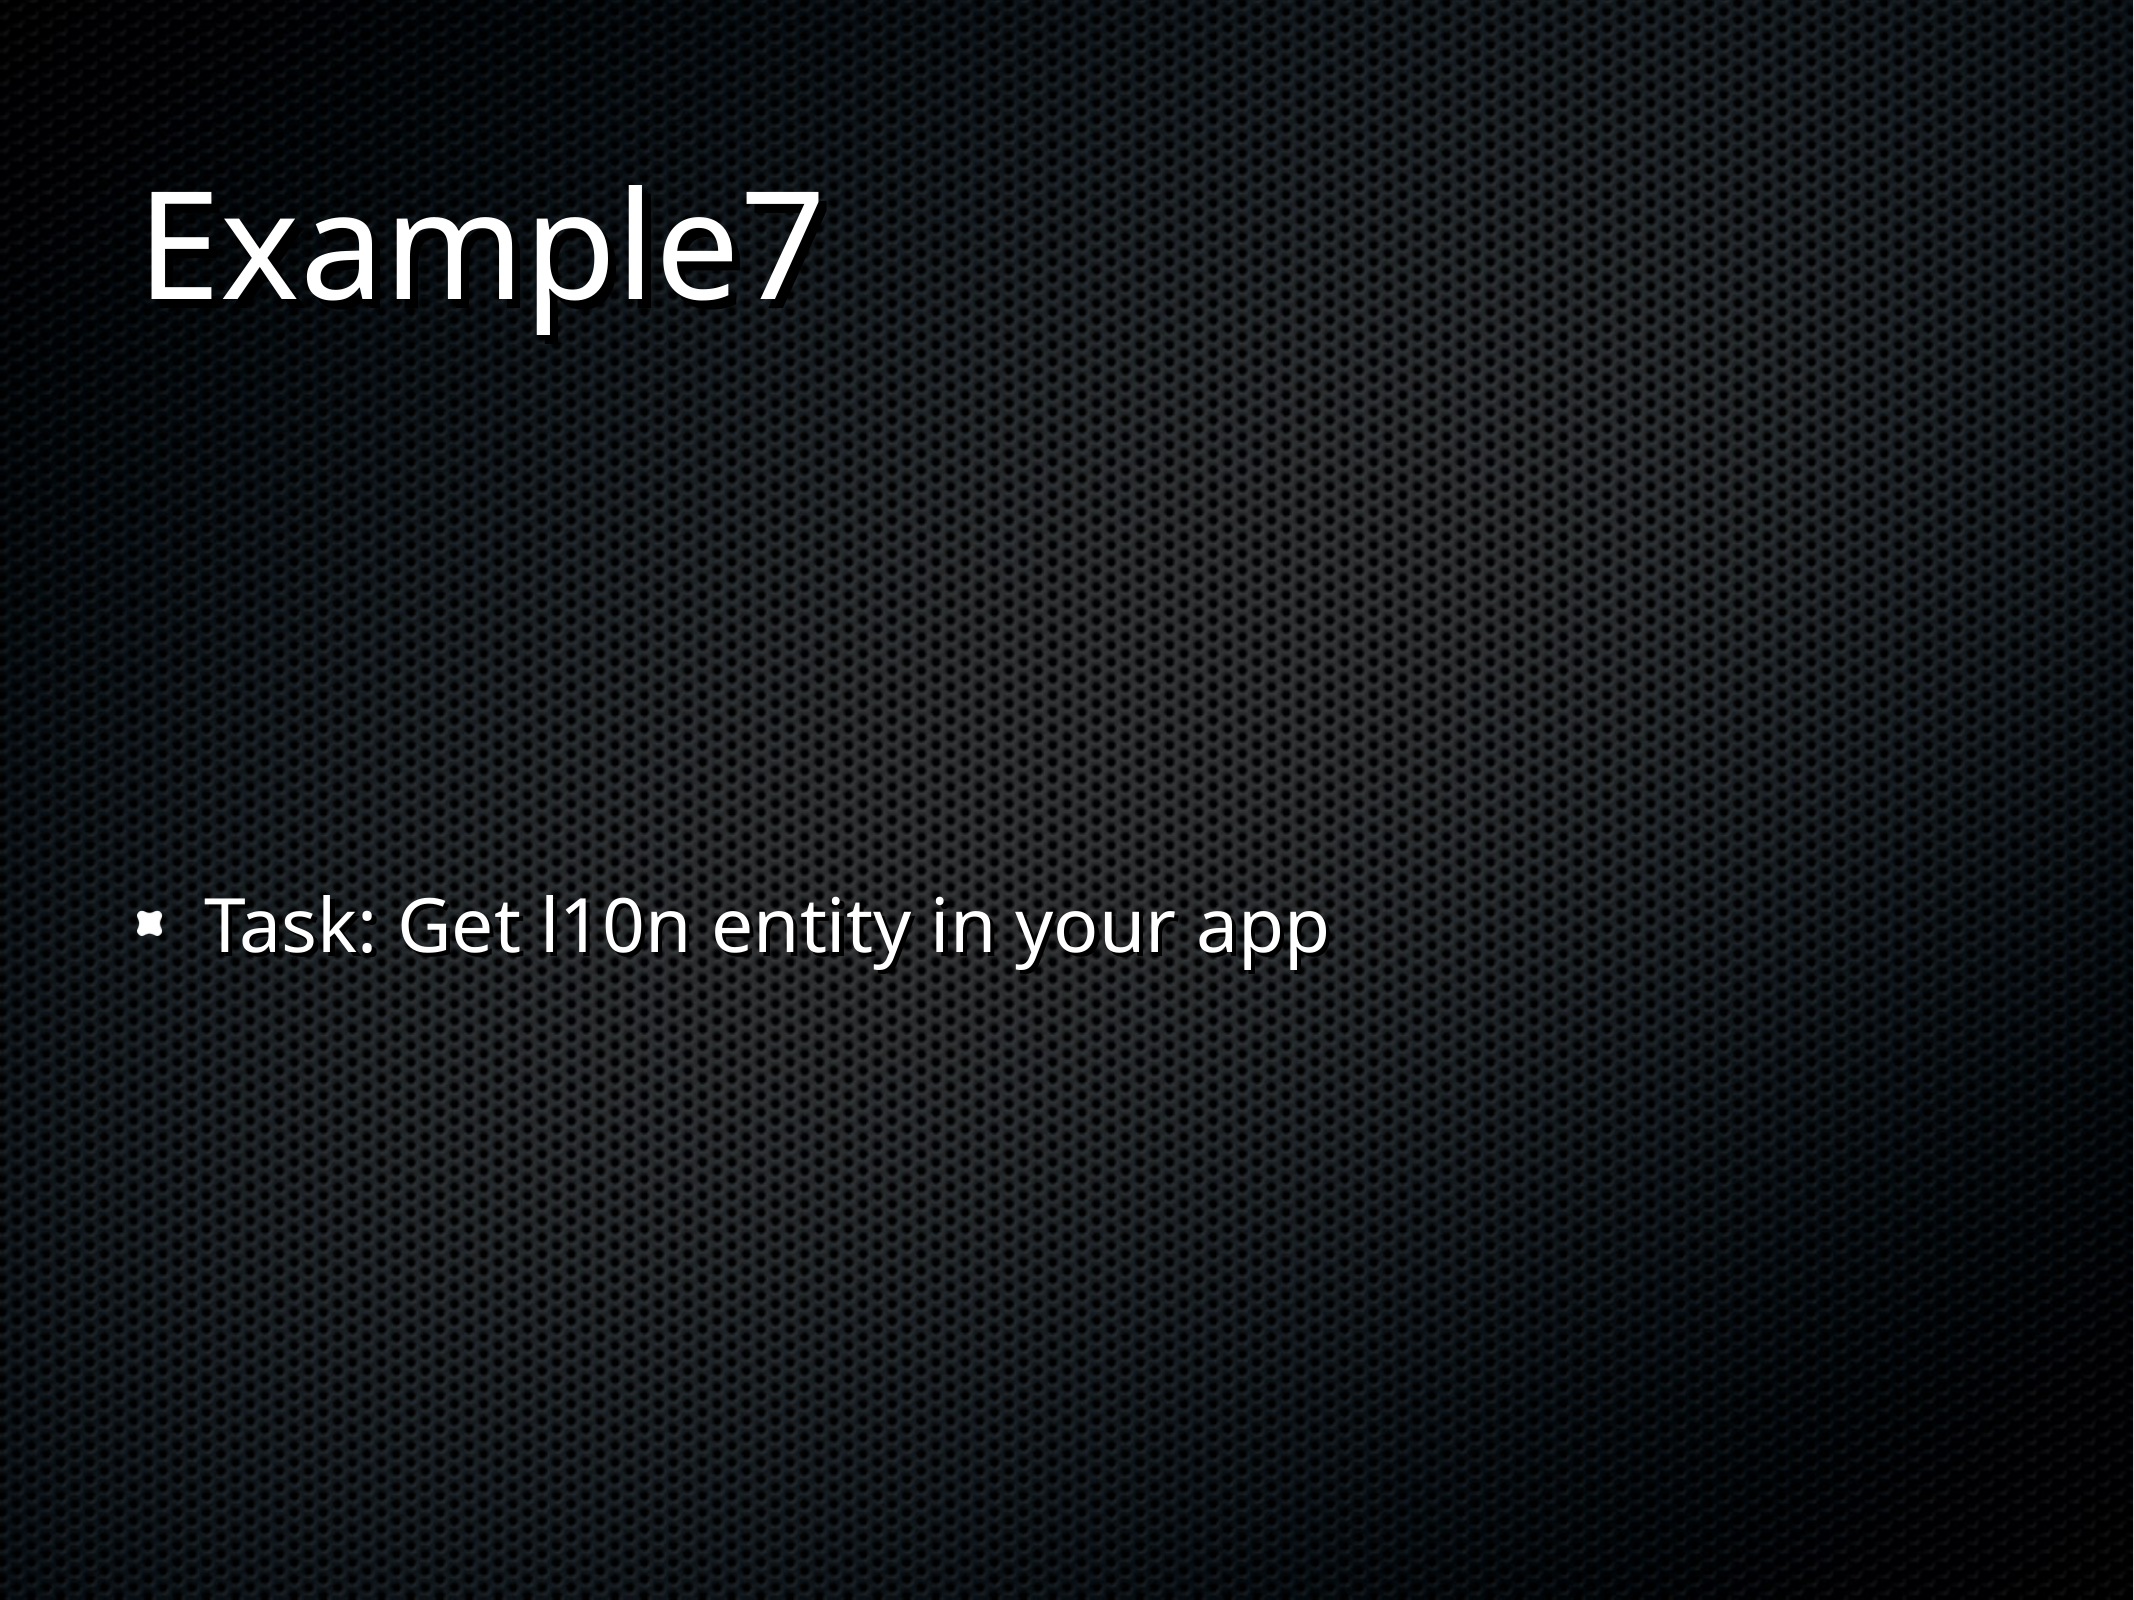

# Example7
Task: Get l10n entity in your app